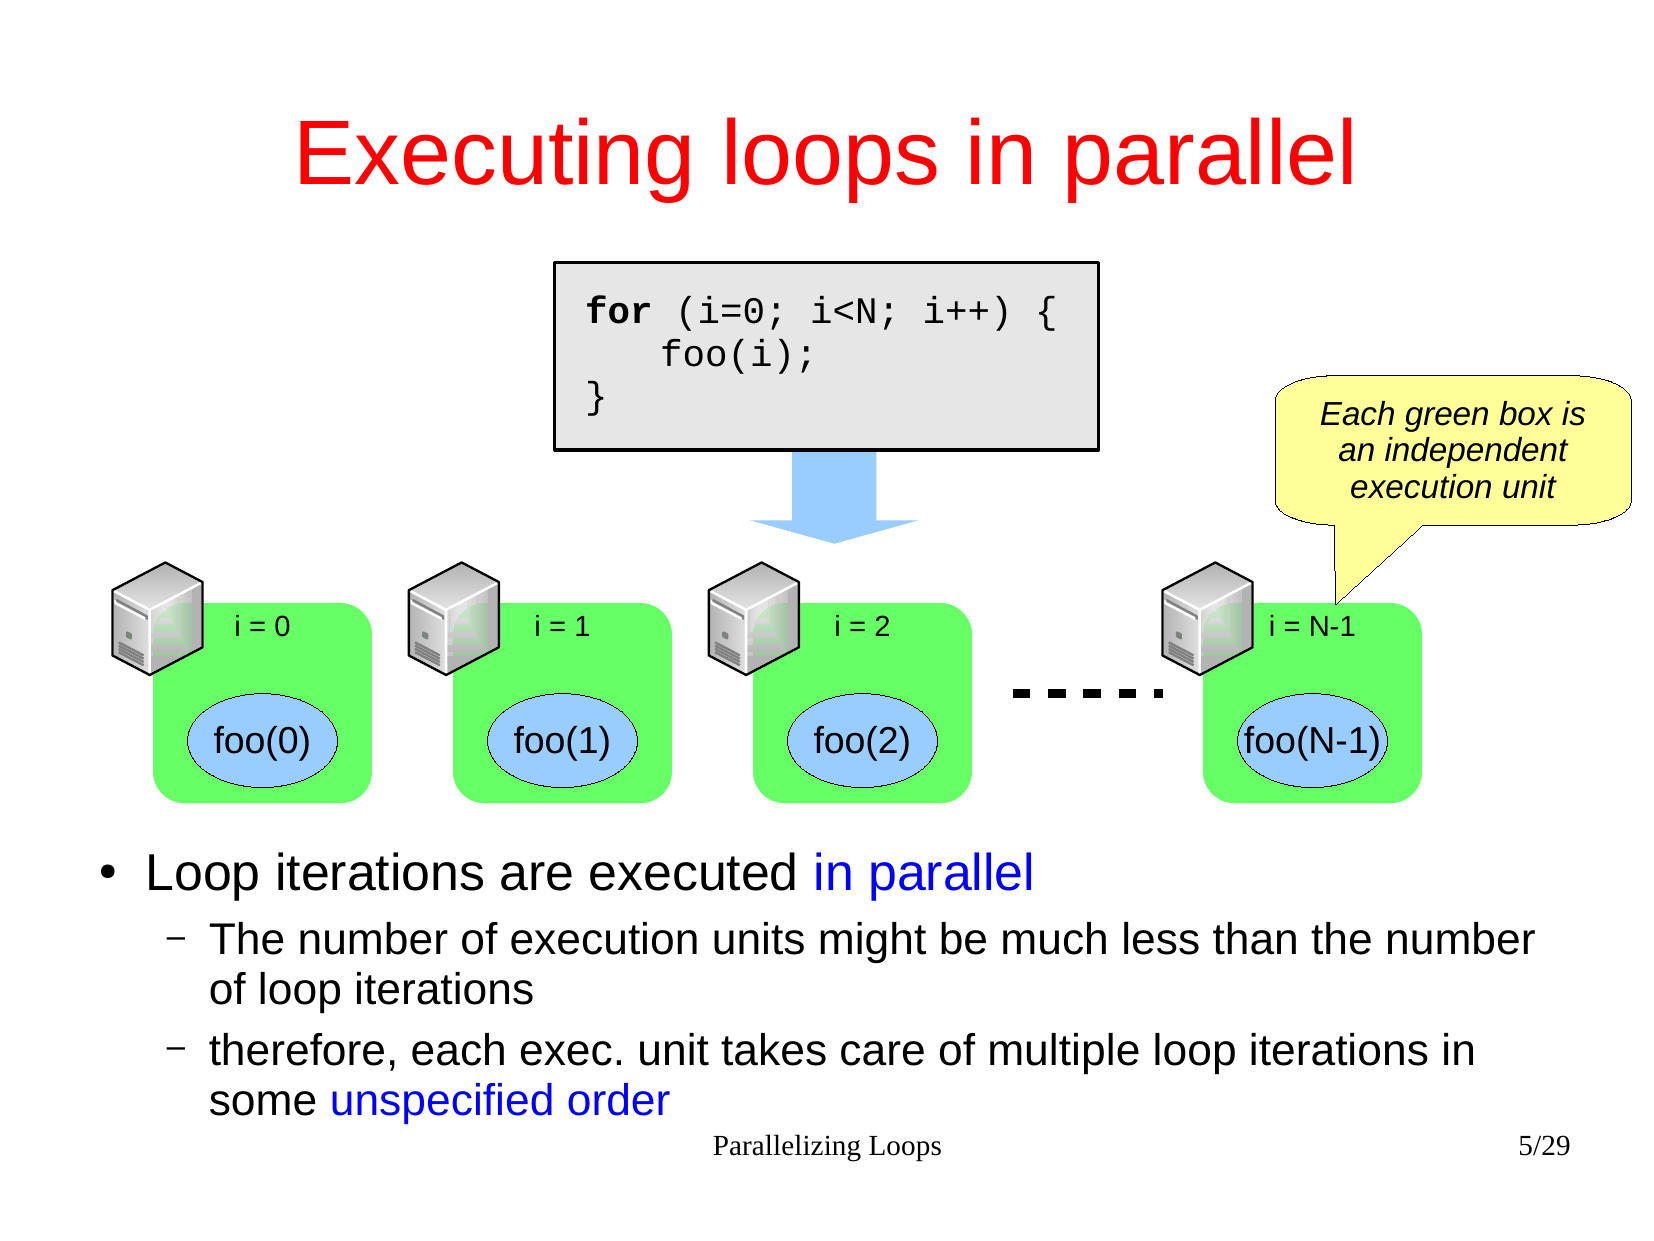

# Executing loops in parallel
for (i=0; i<N; i++) {
	foo(i);
}
Each green box is an independent execution unit
i = 0
i = 1
i = 2
i = N-1
foo(0)
foo(1)
foo(2)
foo(N-1)
Loop iterations are executed in parallel
The number of execution units might be much less than the number of loop iterations
therefore, each exec. unit takes care of multiple loop iterations in some unspecified order
Parallelizing Loops
5